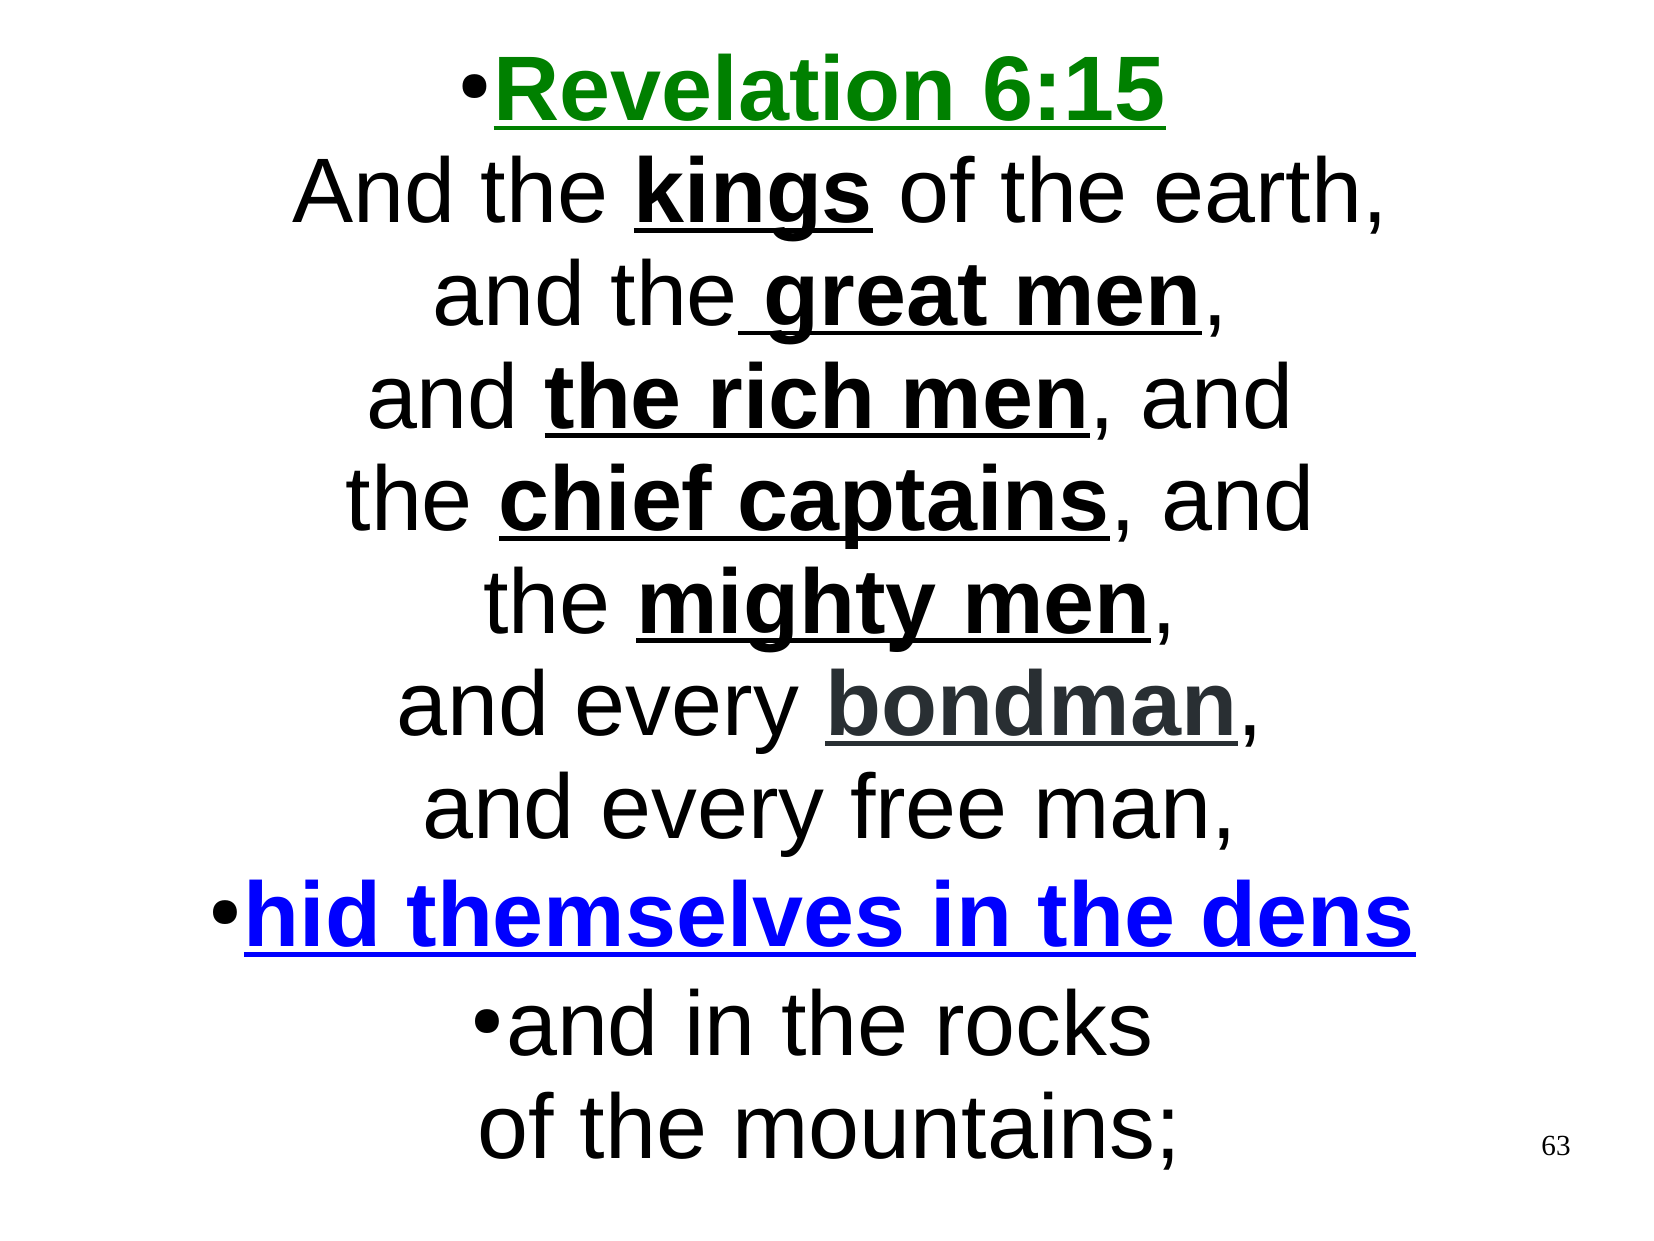

# Revelation 6:15  And the kings of the earth, and the great men, and the rich men, and the chief captains, and the mighty men, and every bondman, and every free man,
hid themselves in the dens
and in the rocks
of the mountains;
63